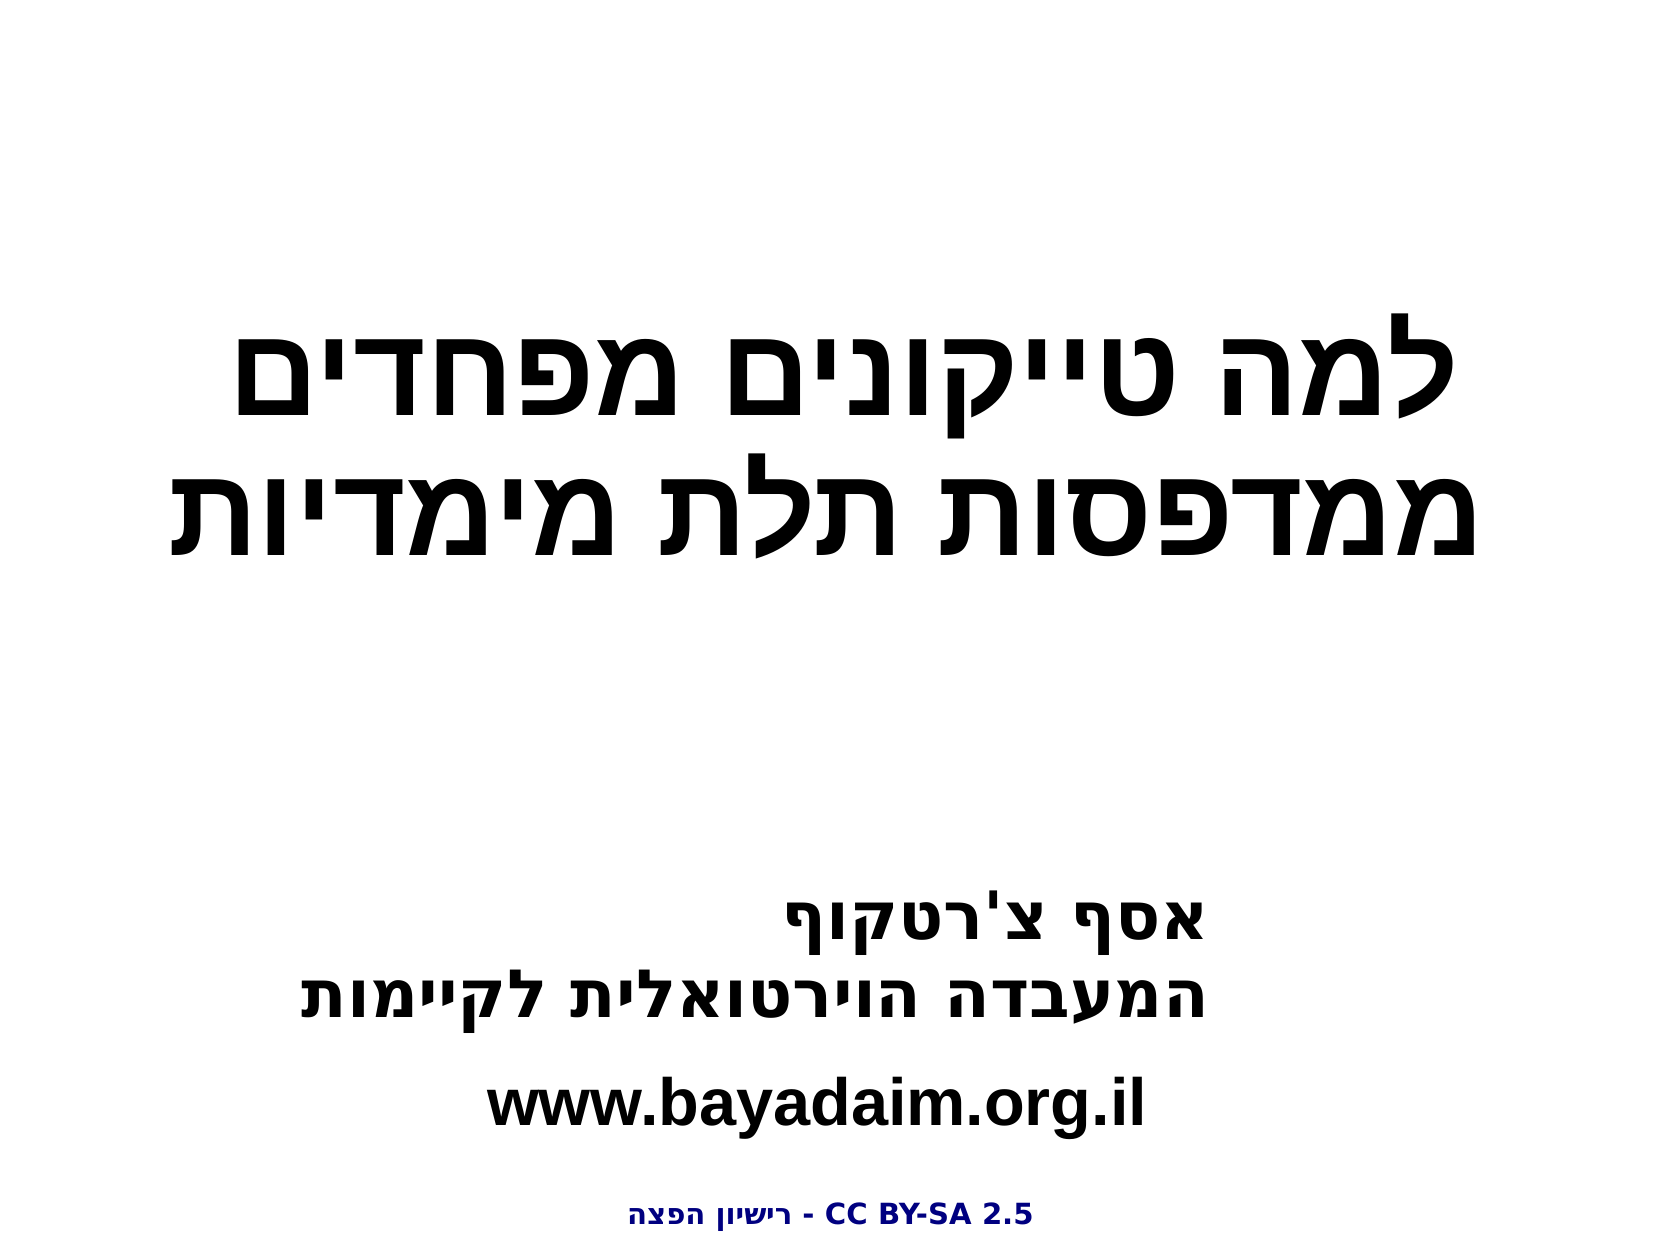

# למה טייקונים מפחדים ממדפסות תלת מימדיות
אסף צ'רטקוף
המעבדה הוירטואלית לקיימות
www.bayadaim.org.il
רישיון הפצה - CC BY-SA 2.5